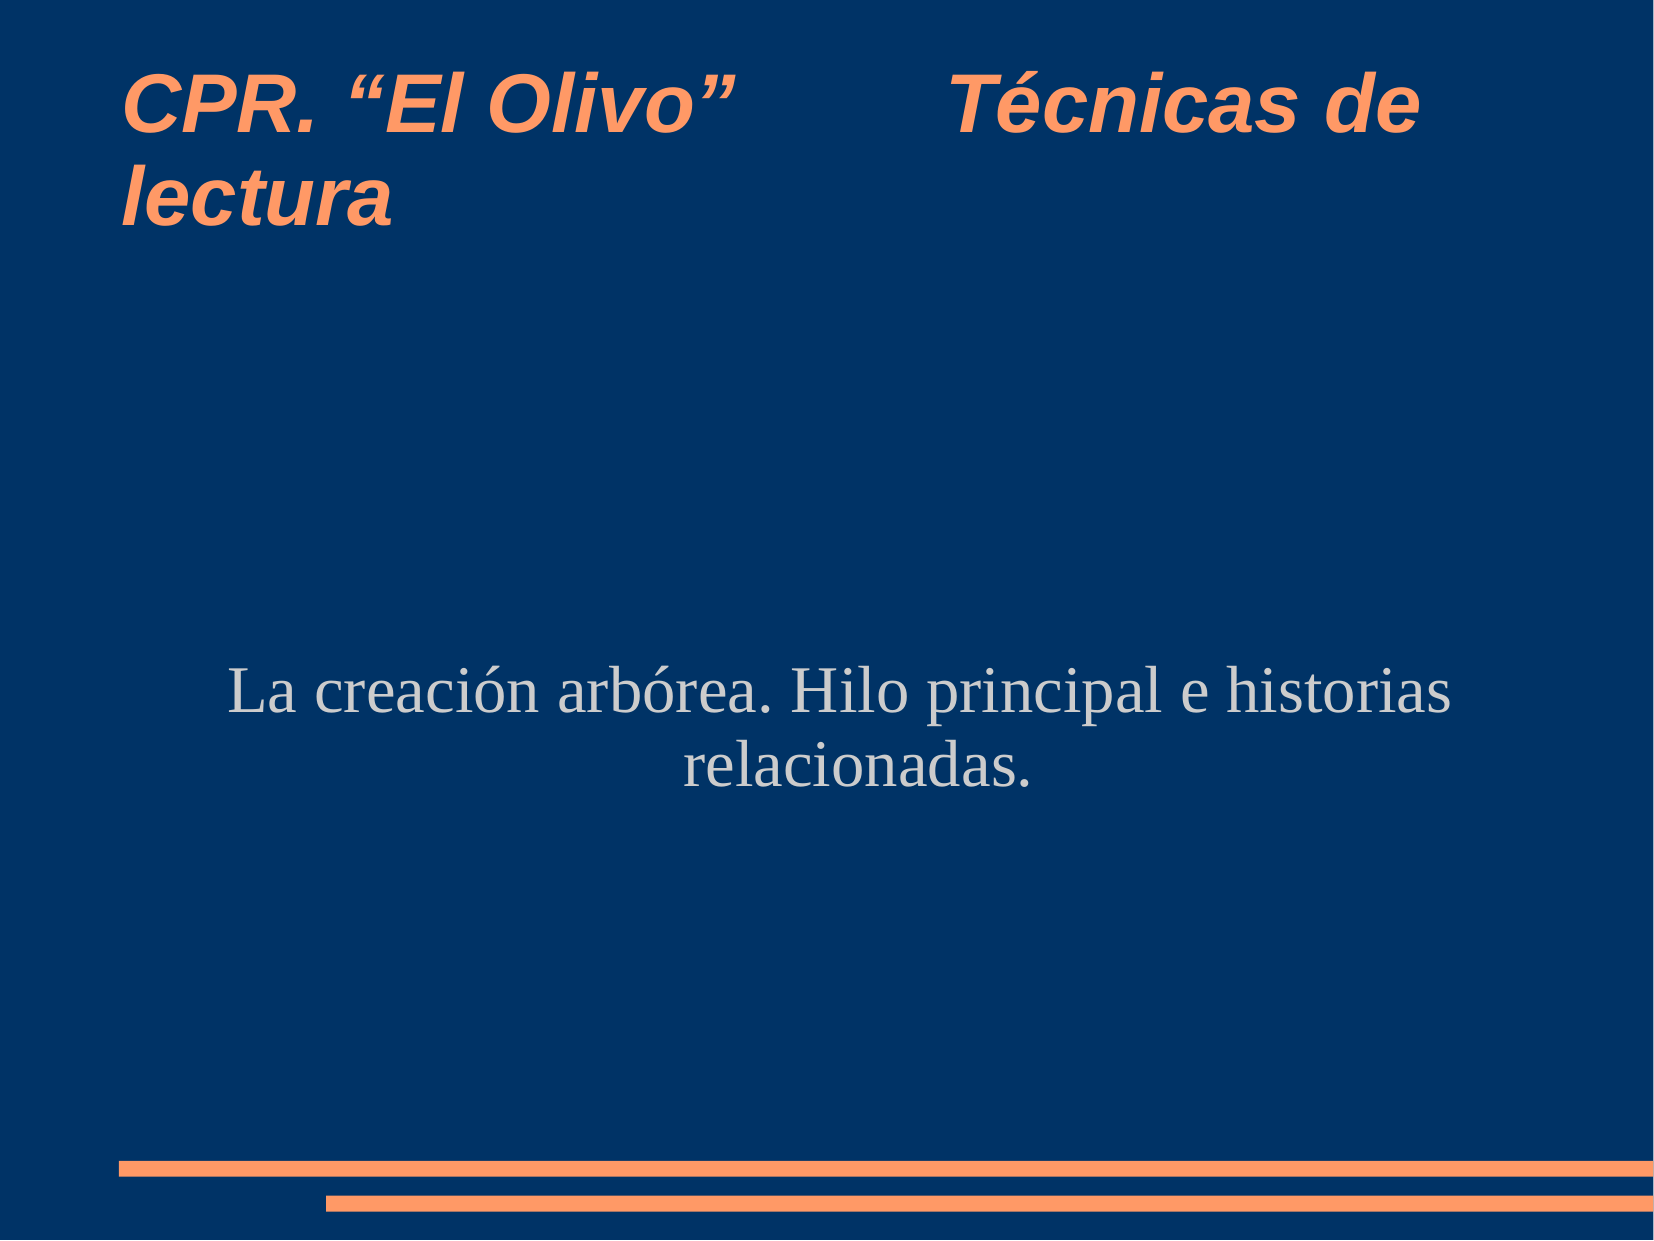

# CPR. “El Olivo” Técnicas de lectura
La creación arbórea. Hilo principal e historias relacionadas.